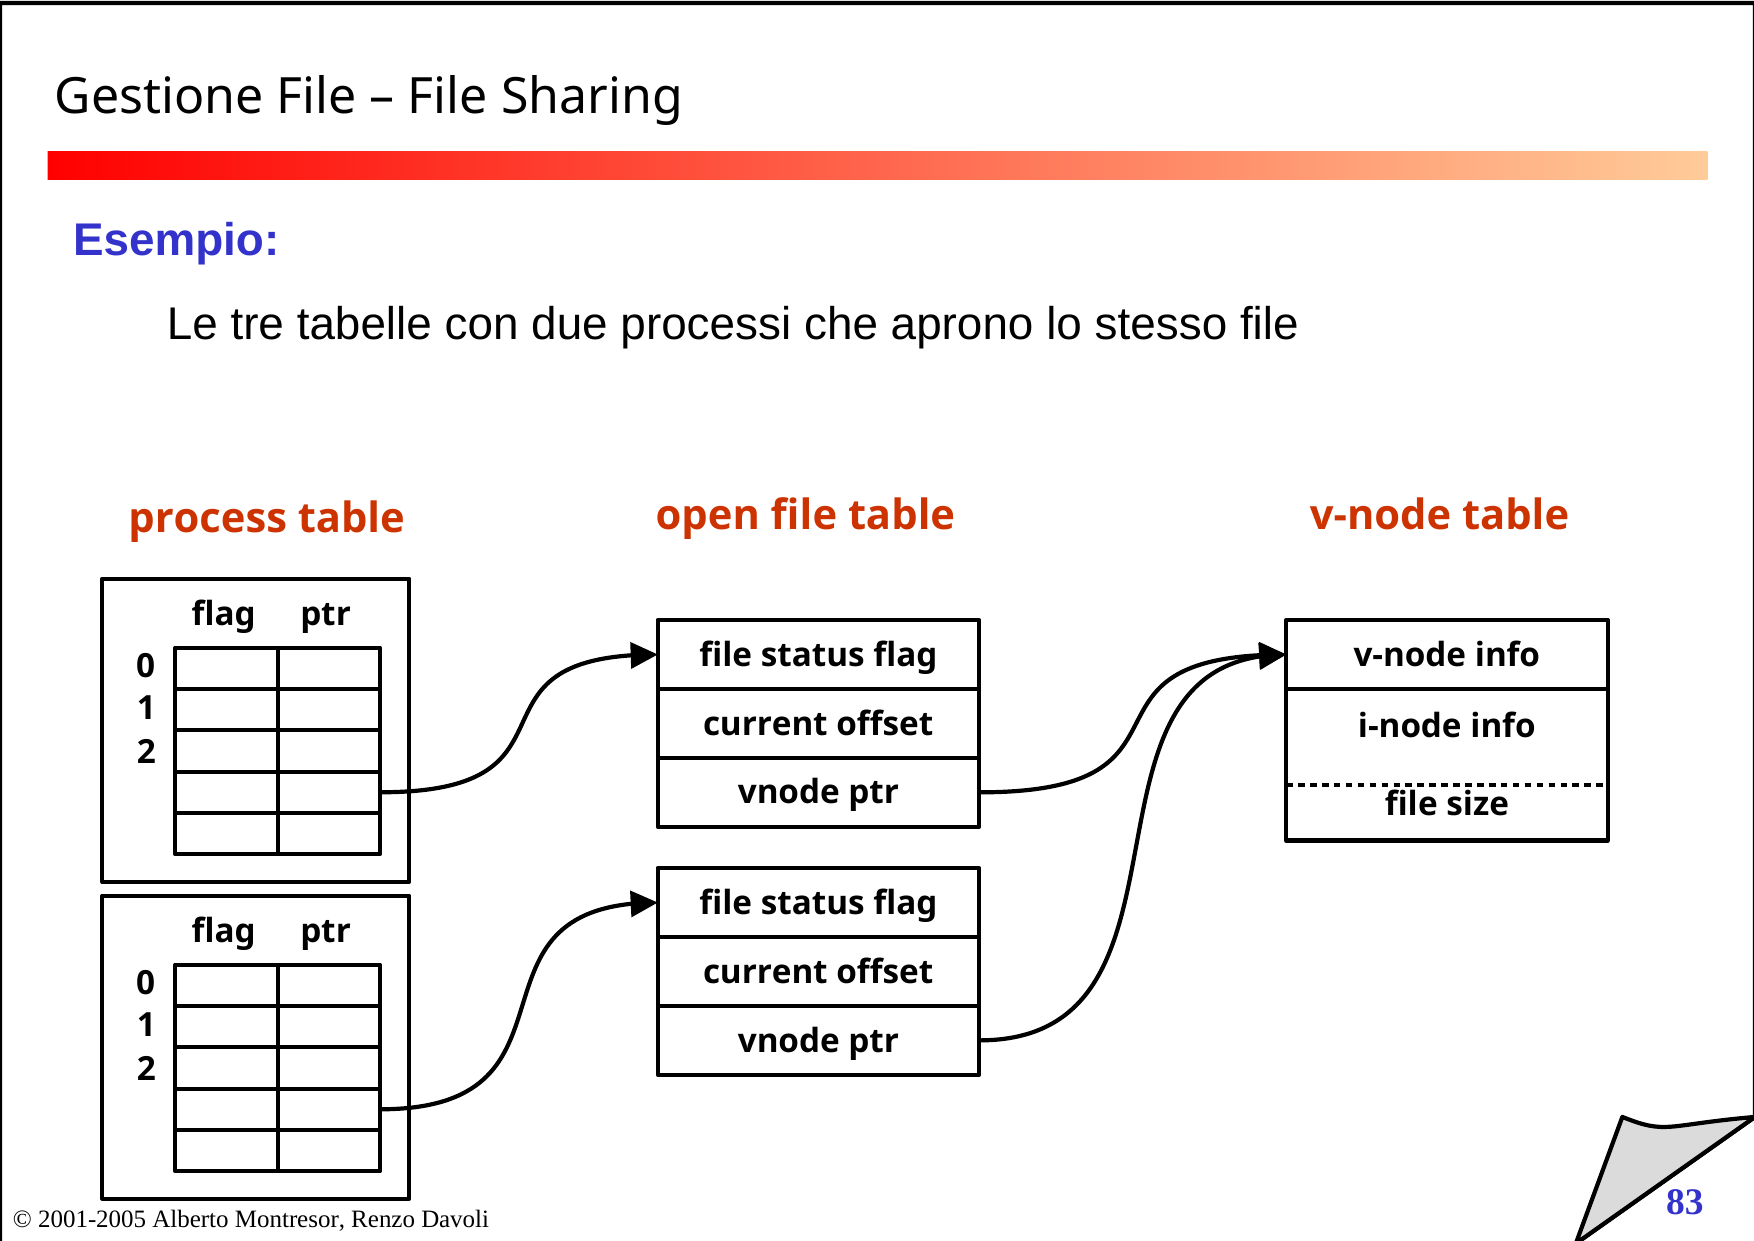

# Gestione File – File Sharing
Esempio:
Le tre tabelle con due processi che aprono lo stesso file
open file table
v-node table
process table
flag
ptr
file status flag
v-node info
0
1
i-node info
file size
current offset
2
vnode ptr
file status flag
flag
ptr
current offset
0
1
vnode ptr
2